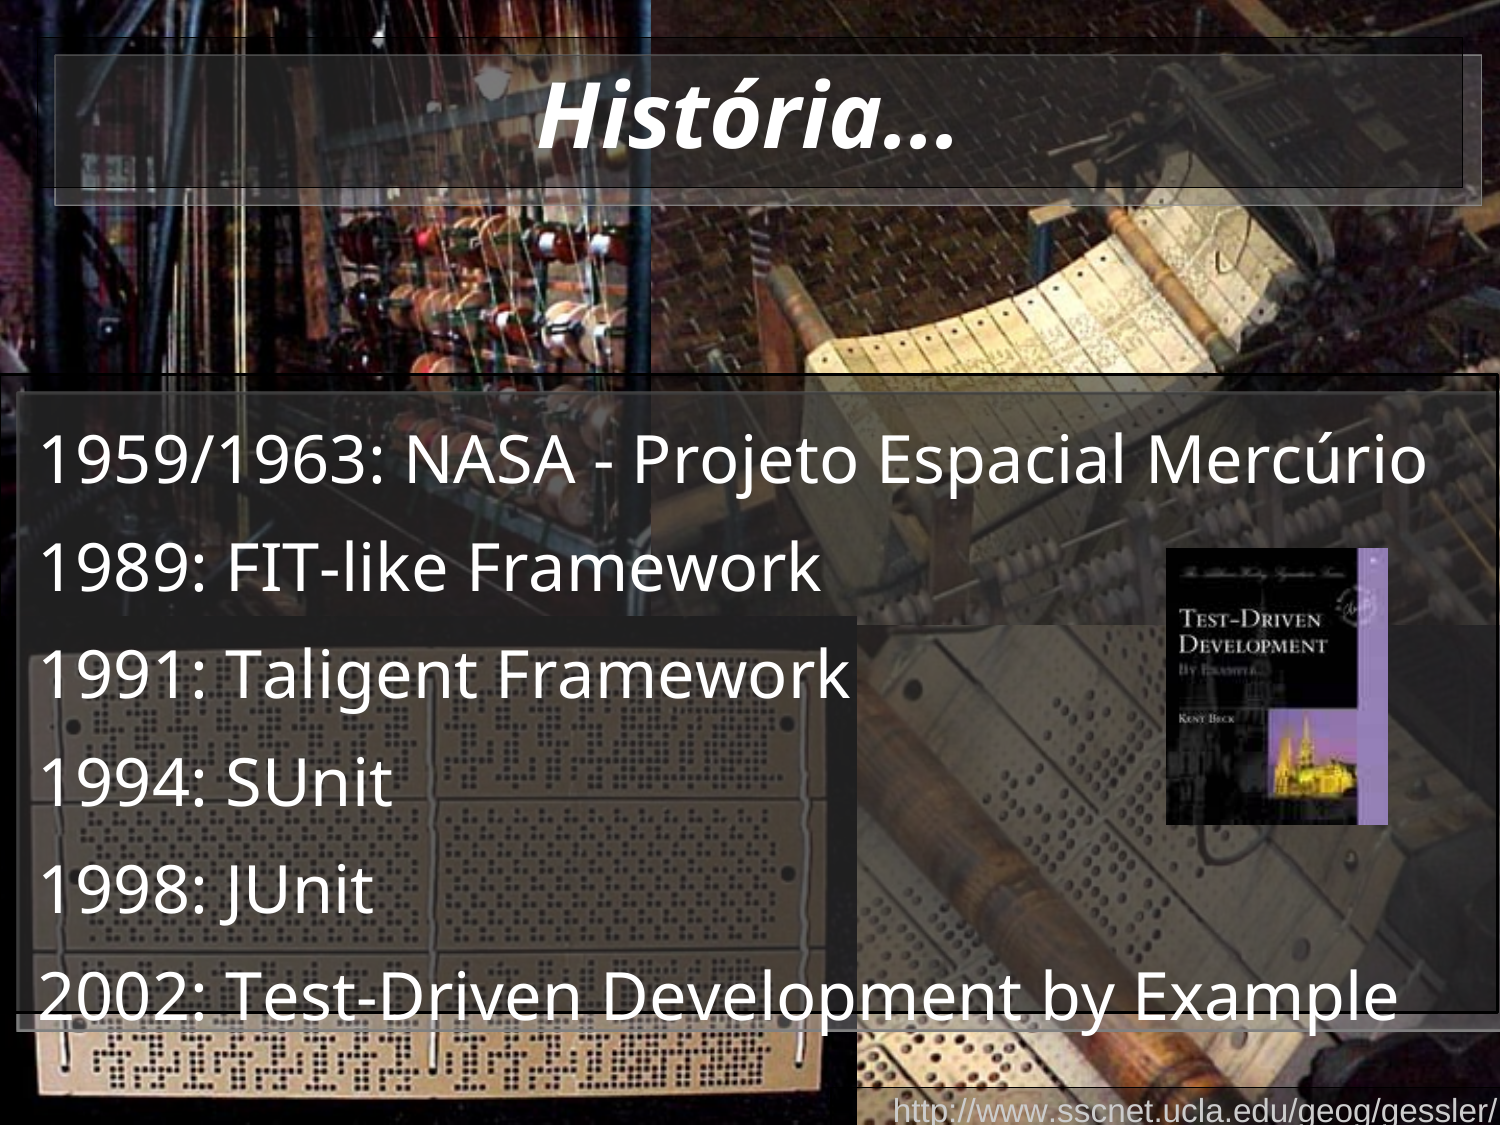

História...
# 1959/1963: NASA - Projeto Espacial Mercúrio
1989: FIT-like Framework
1991: Taligent Framework
1994: SUnit
1998: JUnit
2002: Test-Driven Development by Example
http://www.sscnet.ucla.edu/geog/gessler/
10